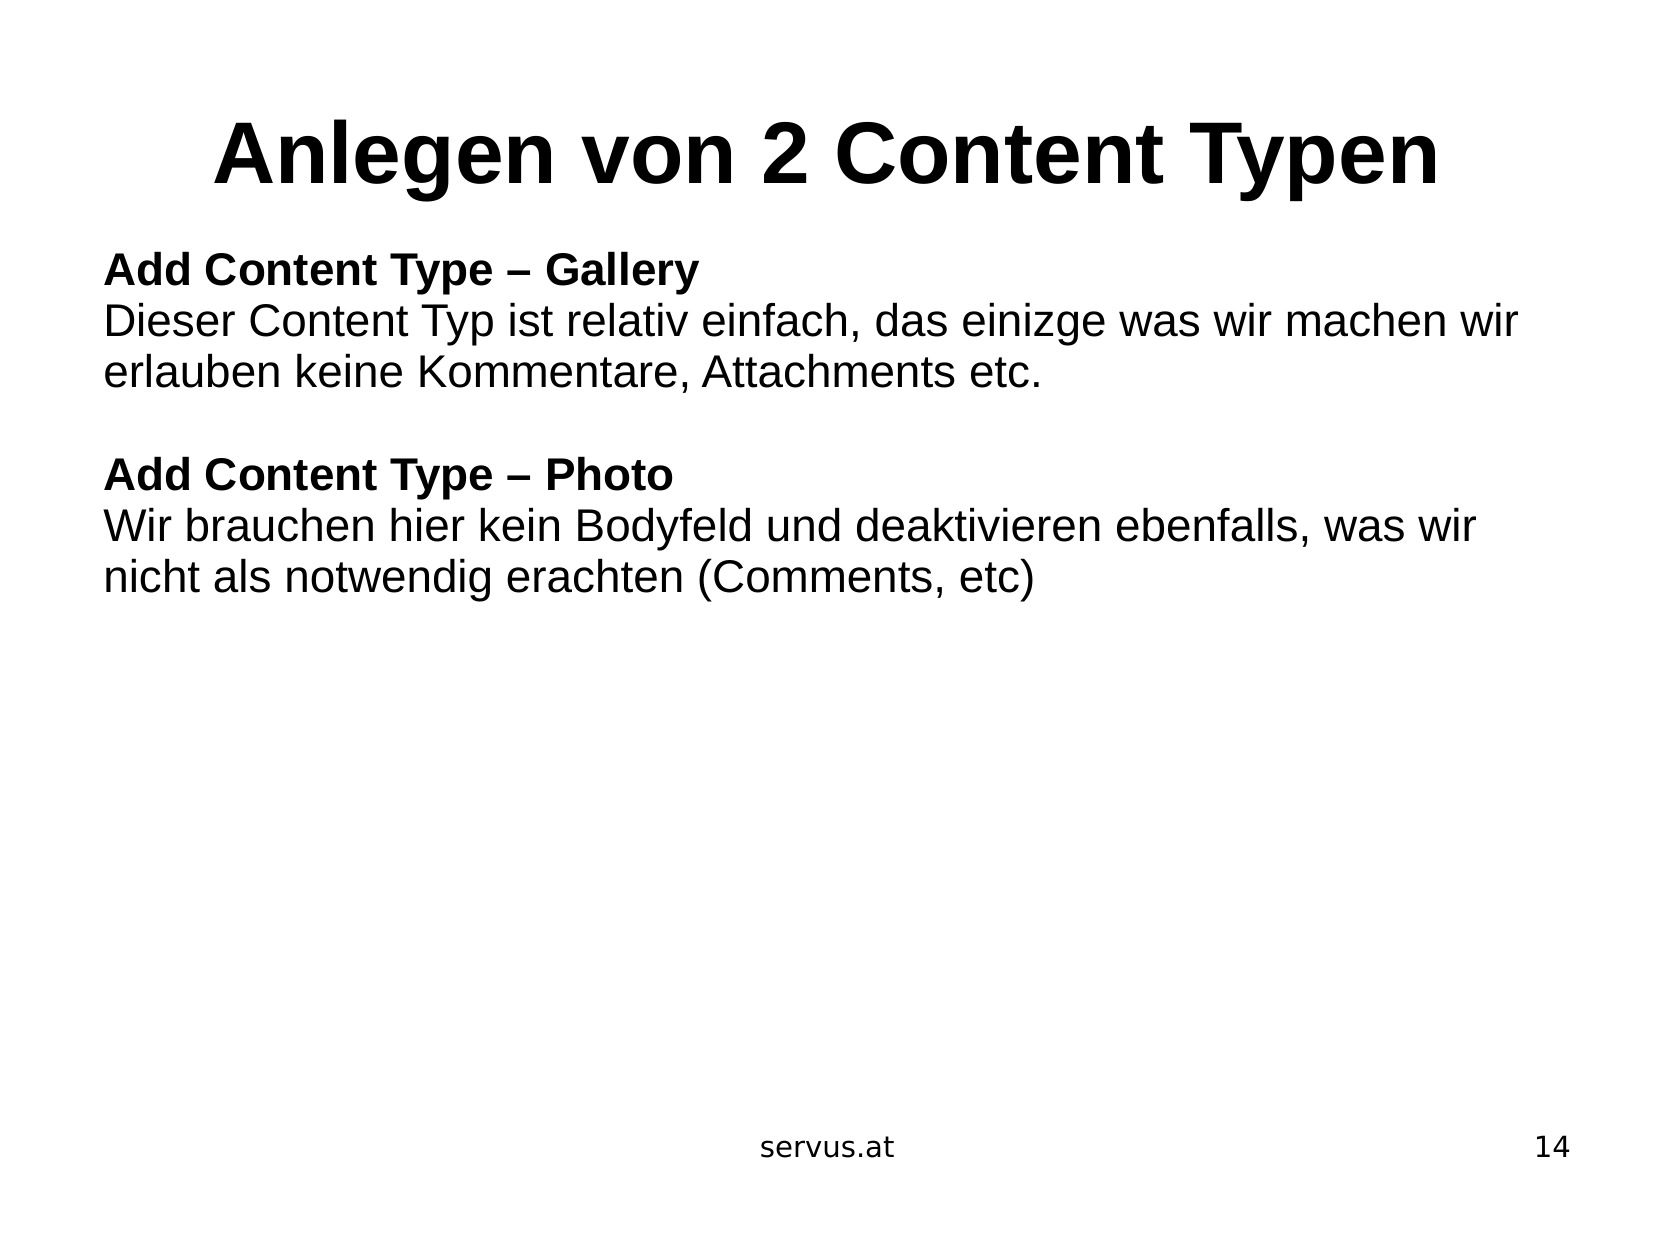

# Anlegen von 2 Content Typen
Add Content Type – Gallery
Dieser Content Typ ist relativ einfach, das einizge was wir machen wir erlauben keine Kommentare, Attachments etc.
Add Content Type – Photo
Wir brauchen hier kein Bodyfeld und deaktivieren ebenfalls, was wir nicht als notwendig erachten (Comments, etc)
servus.at
14